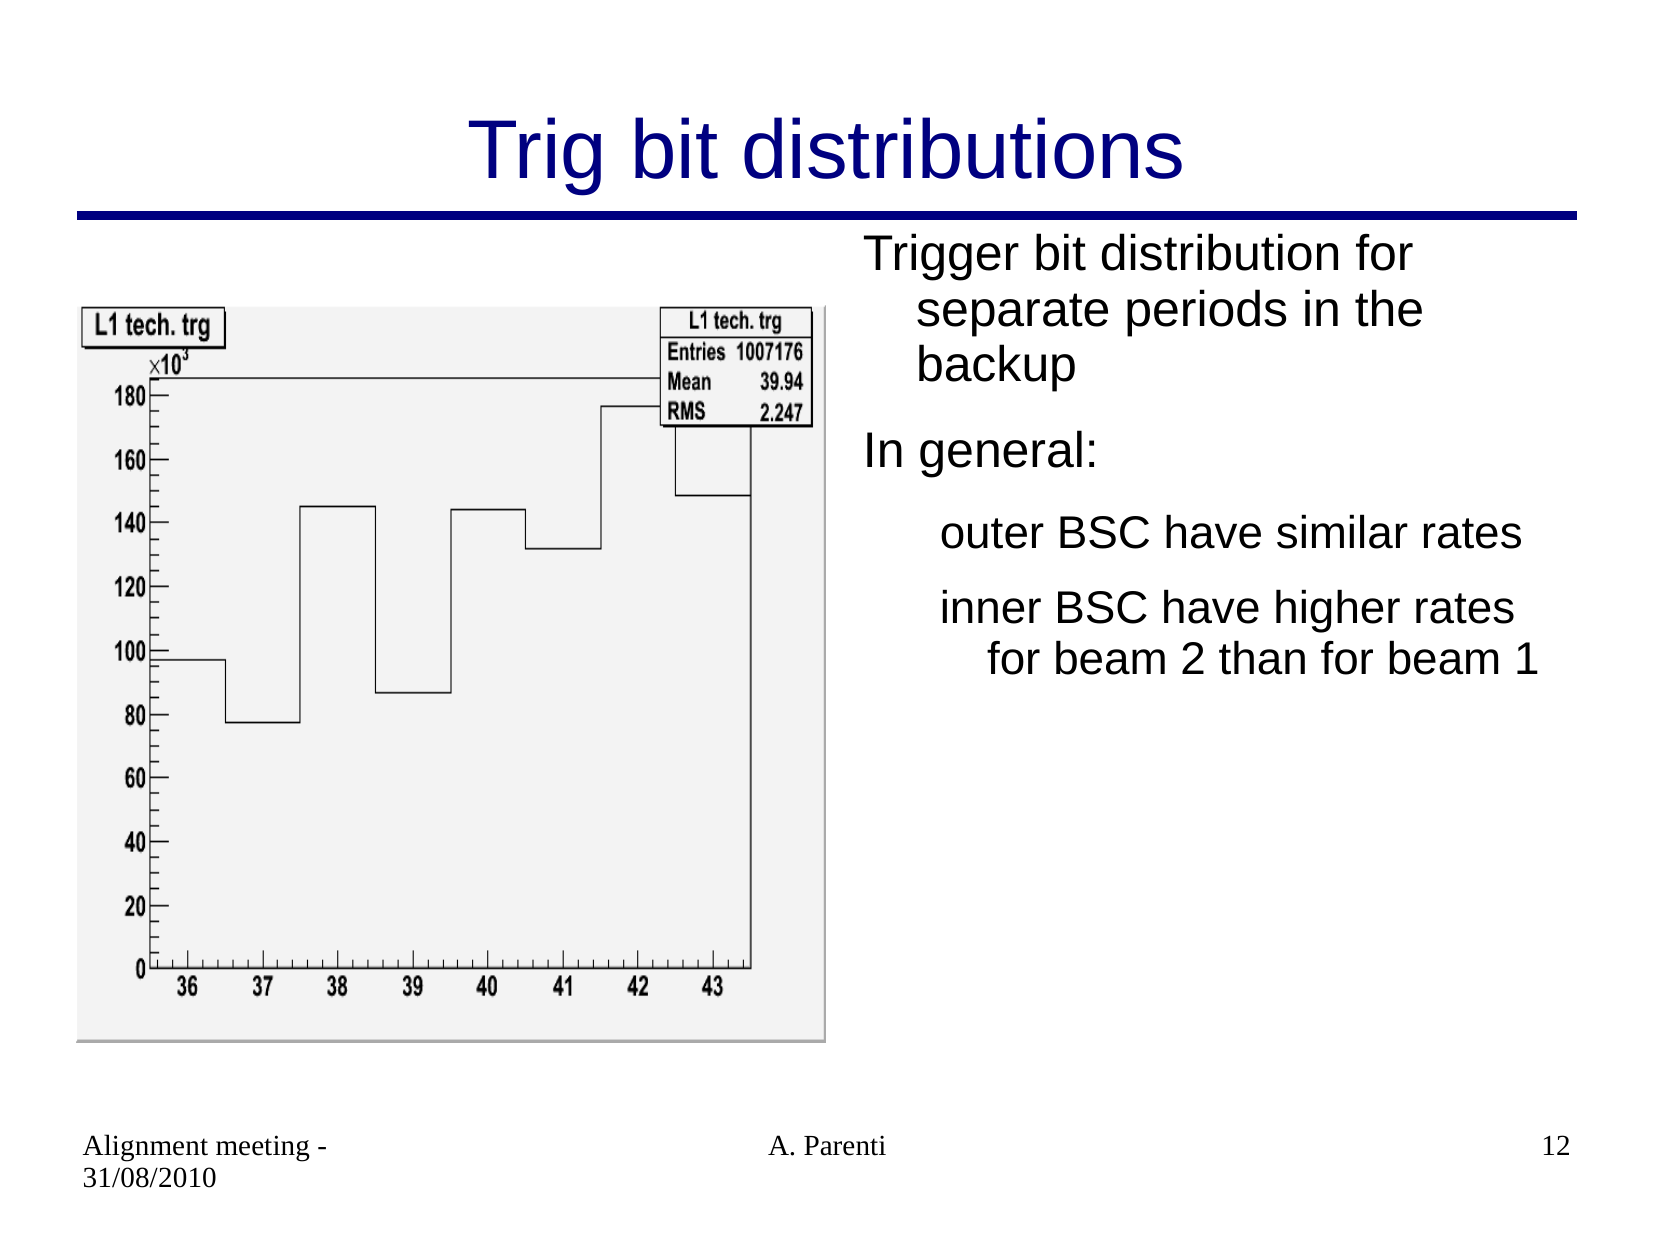

# Trig bit distributions
Trigger bit distribution for separate periods in the backup
In general:
outer BSC have similar rates
inner BSC have higher rates for beam 2 than for beam 1
12